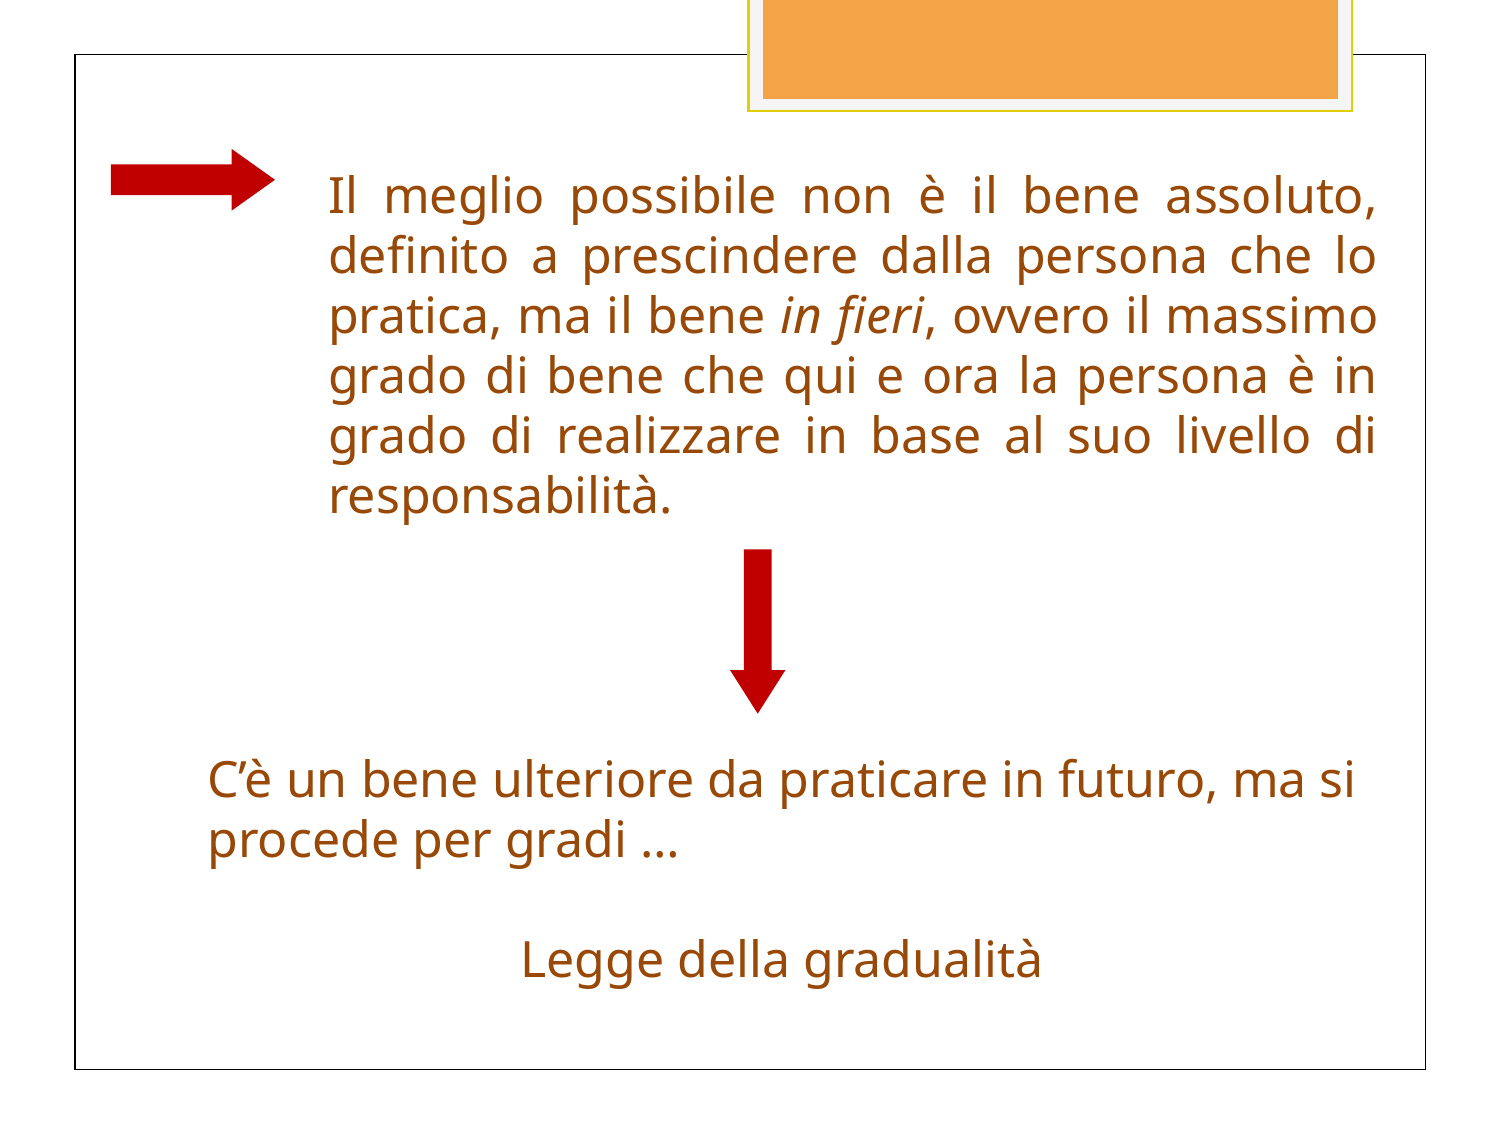

Il meglio possibile non è il bene assoluto, definito a prescindere dalla persona che lo pratica, ma il bene in fieri, ovvero il massimo grado di bene che qui e ora la persona è in grado di realizzare in base al suo livello di responsabilità.
C’è un bene ulteriore da praticare in futuro, ma si procede per gradi …
Legge della gradualità